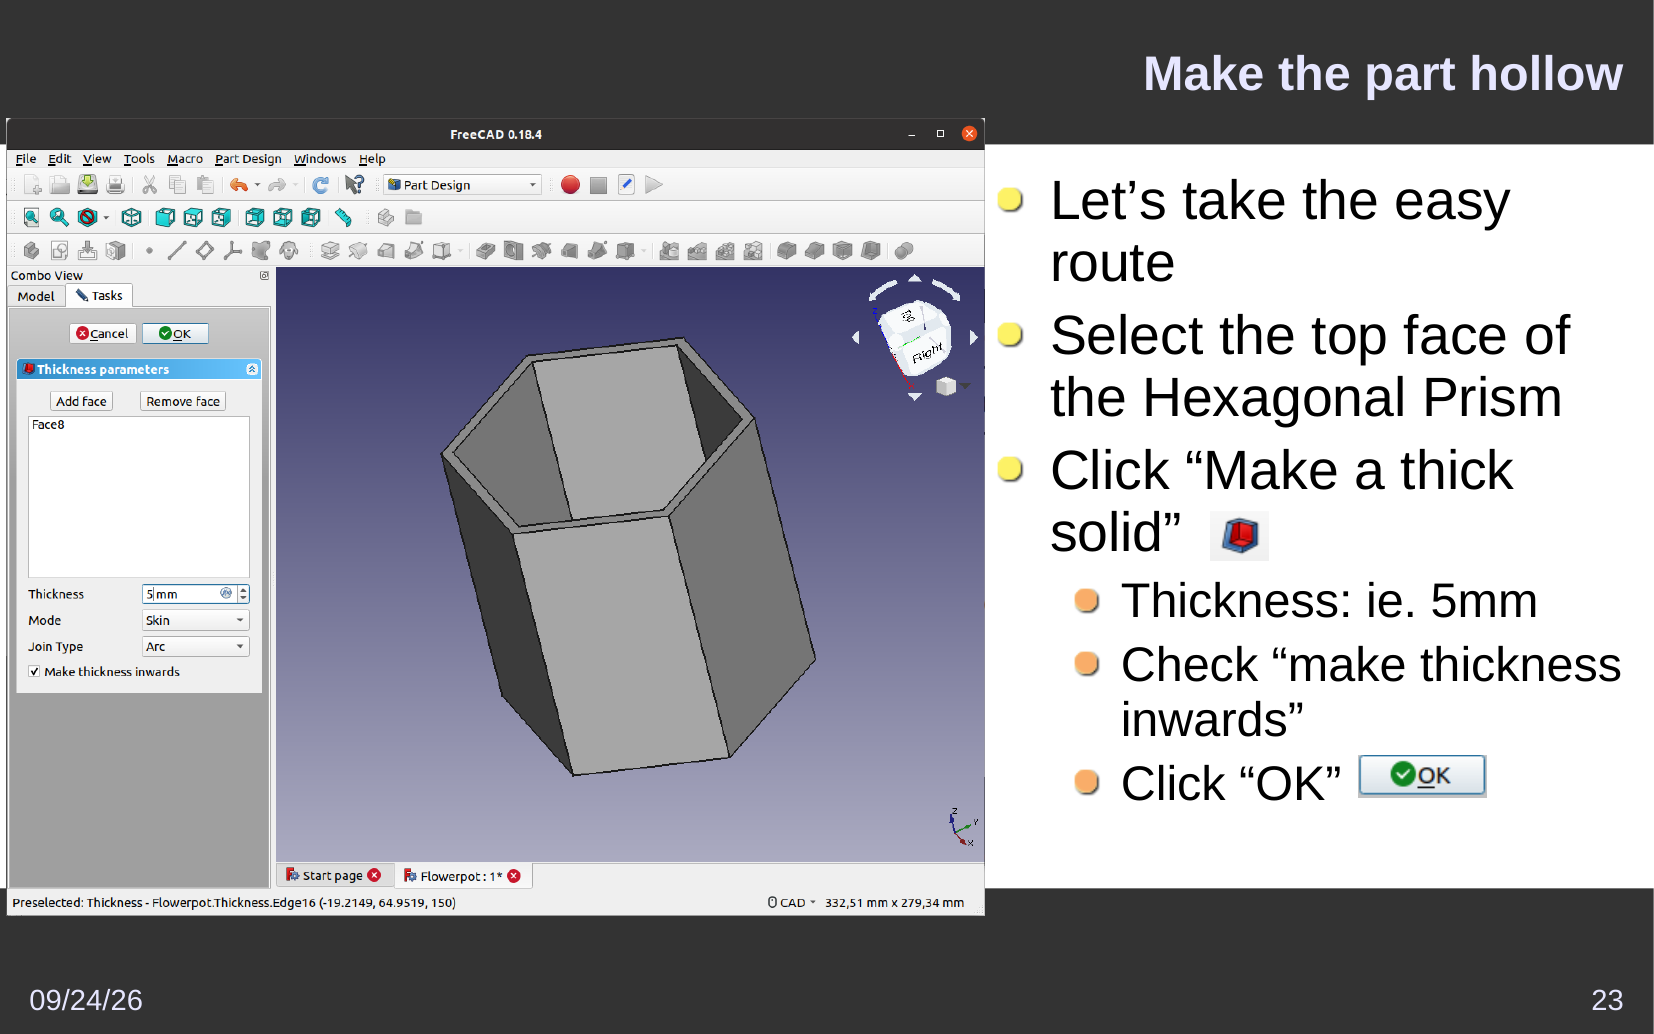

# Make the part hollow
Let’s take the easy route
Select the top face of the Hexagonal Prism
Click “Make a thick solid”
Thickness: ie. 5mm
Check “make thickness inwards”
Click “OK”
23